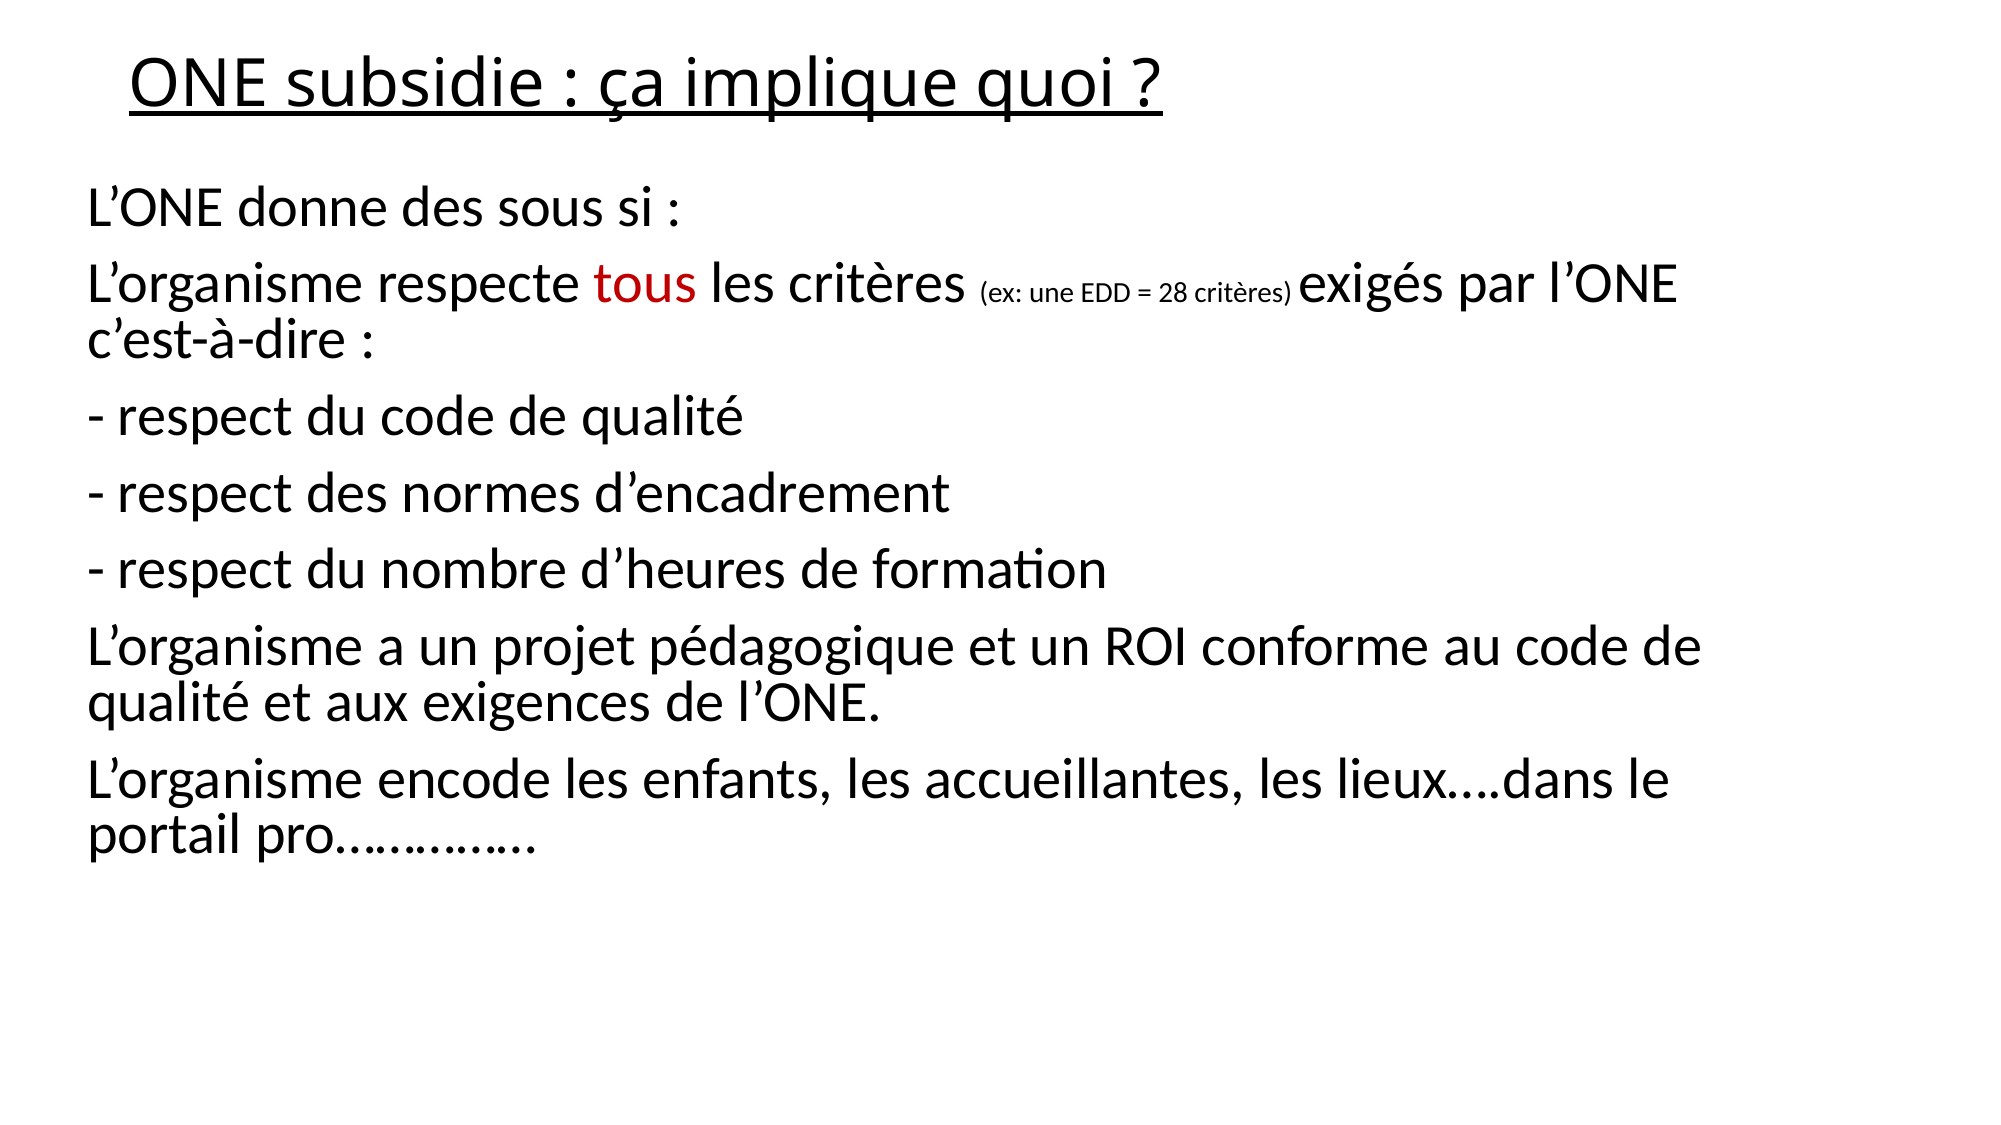

# ONE subsidie : ça implique quoi ?
L’ONE donne des sous si :
L’organisme respecte tous les critères (ex: une EDD = 28 critères) exigés par l’ONE c’est-à-dire :
- respect du code de qualité
- respect des normes d’encadrement
- respect du nombre d’heures de formation
L’organisme a un projet pédagogique et un ROI conforme au code de qualité et aux exigences de l’ONE.
L’organisme encode les enfants, les accueillantes, les lieux….dans le portail pro……………